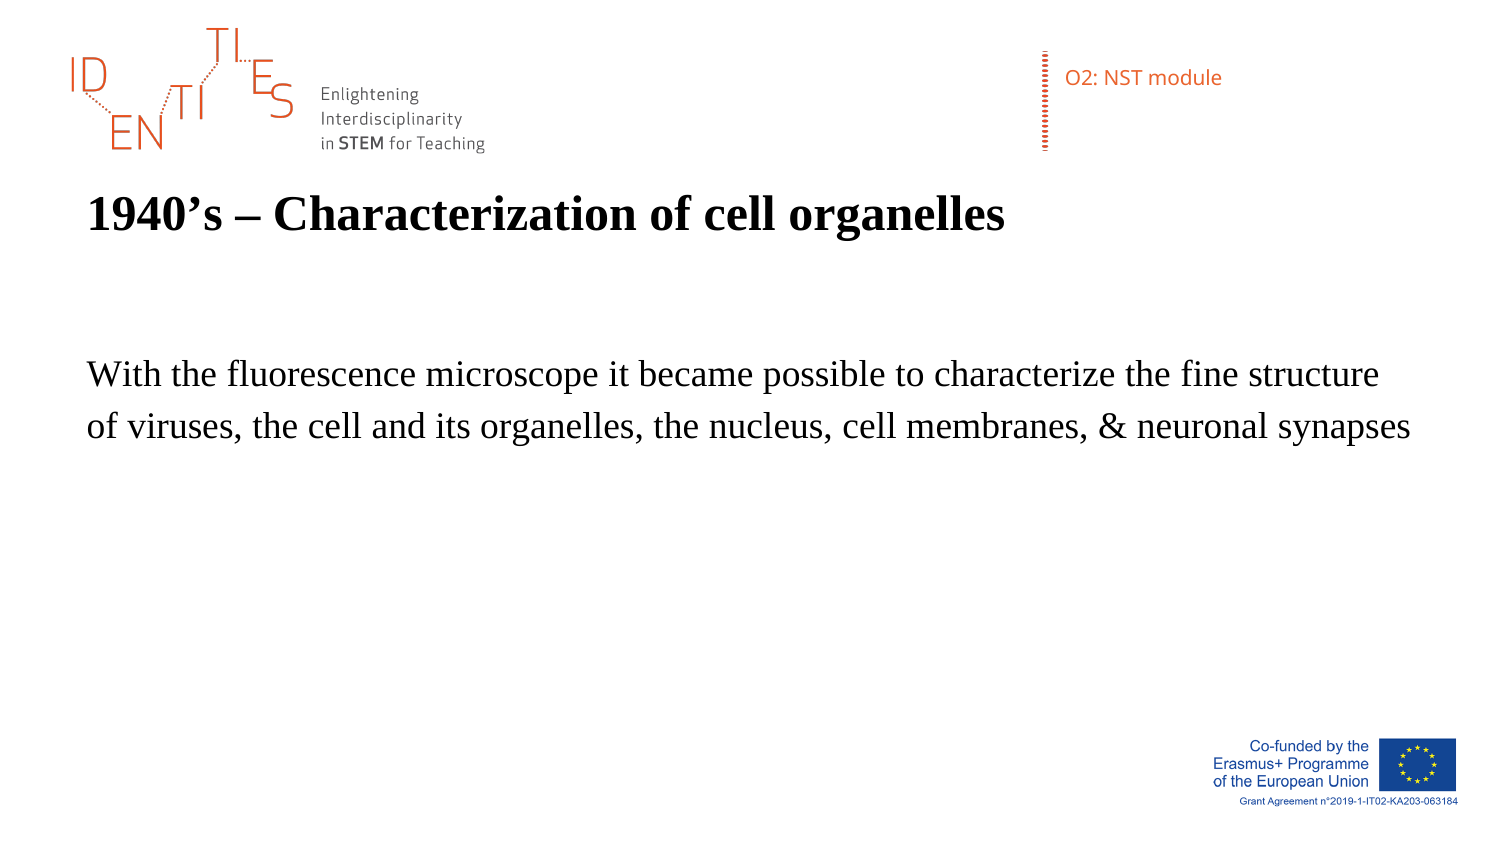

O2: NST module
1940’s – Characterization of cell organelles
With the fluorescence microscope it became possible to characterize the fine structure of viruses, the cell and its organelles, the nucleus, cell membranes, & neuronal synapses